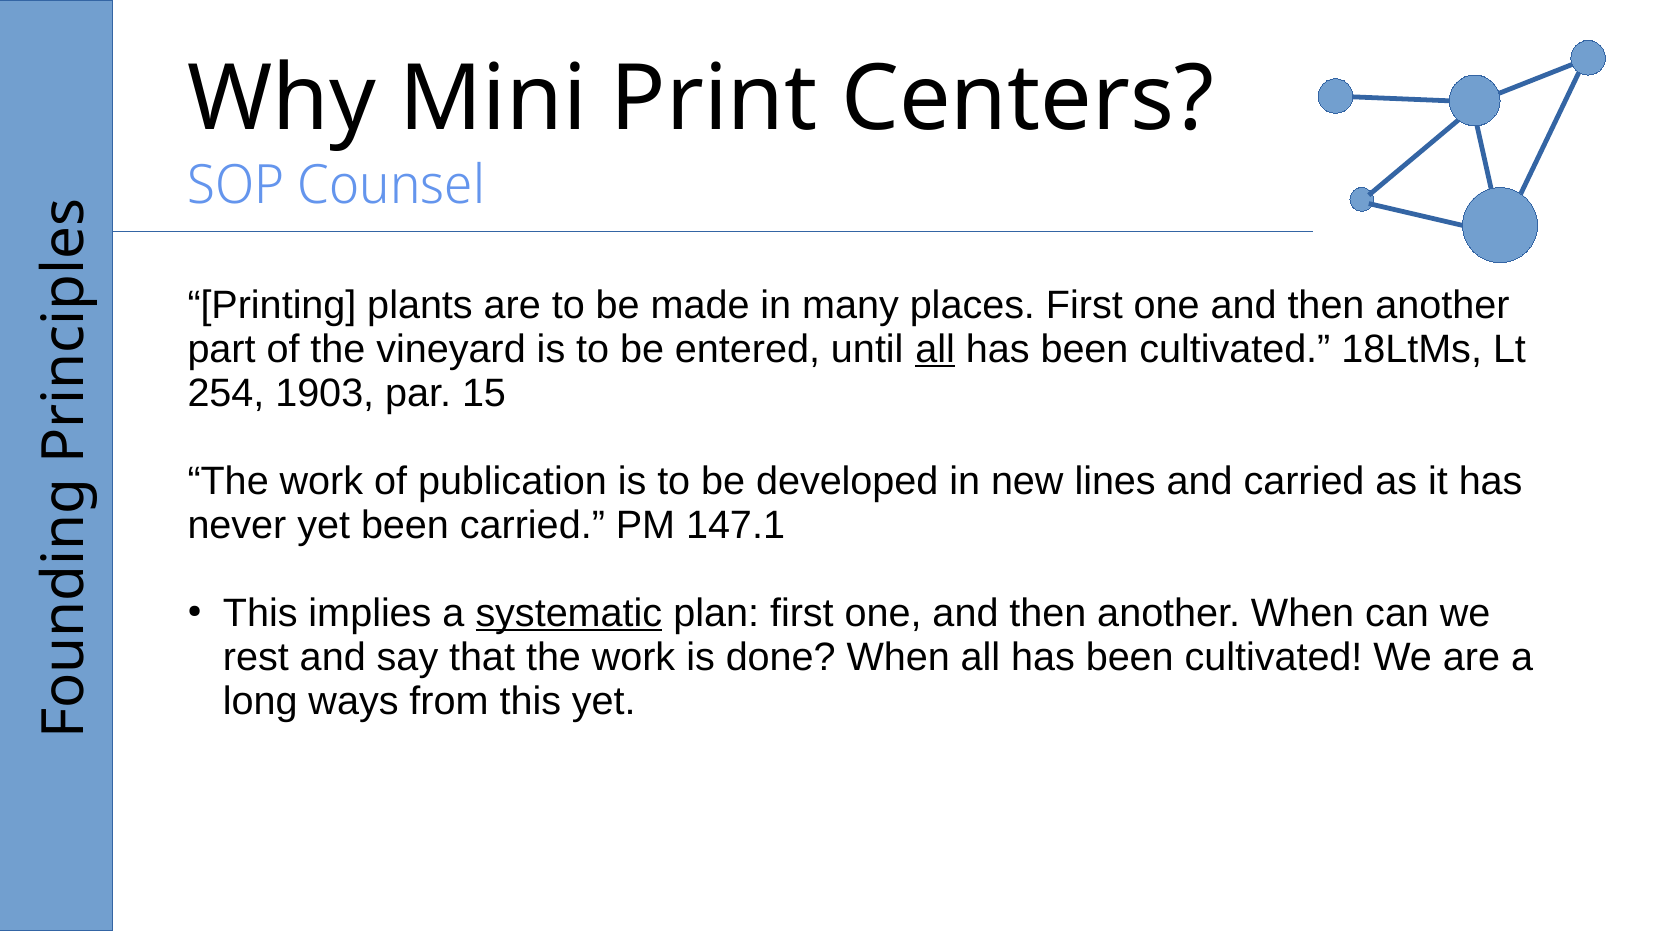

# Why Mini Print Centers?
SOP Counsel
“[Printing] plants are to be made in many places. First one and then another part of the vineyard is to be entered, until all has been cultivated.” 18LtMs, Lt 254, 1903, par. 15
“The work of publication is to be developed in new lines and carried as it has never yet been carried.” PM 147.1
This implies a systematic plan: first one, and then another. When can we rest and say that the work is done? When all has been cultivated! We are a long ways from this yet.
Founding Principles